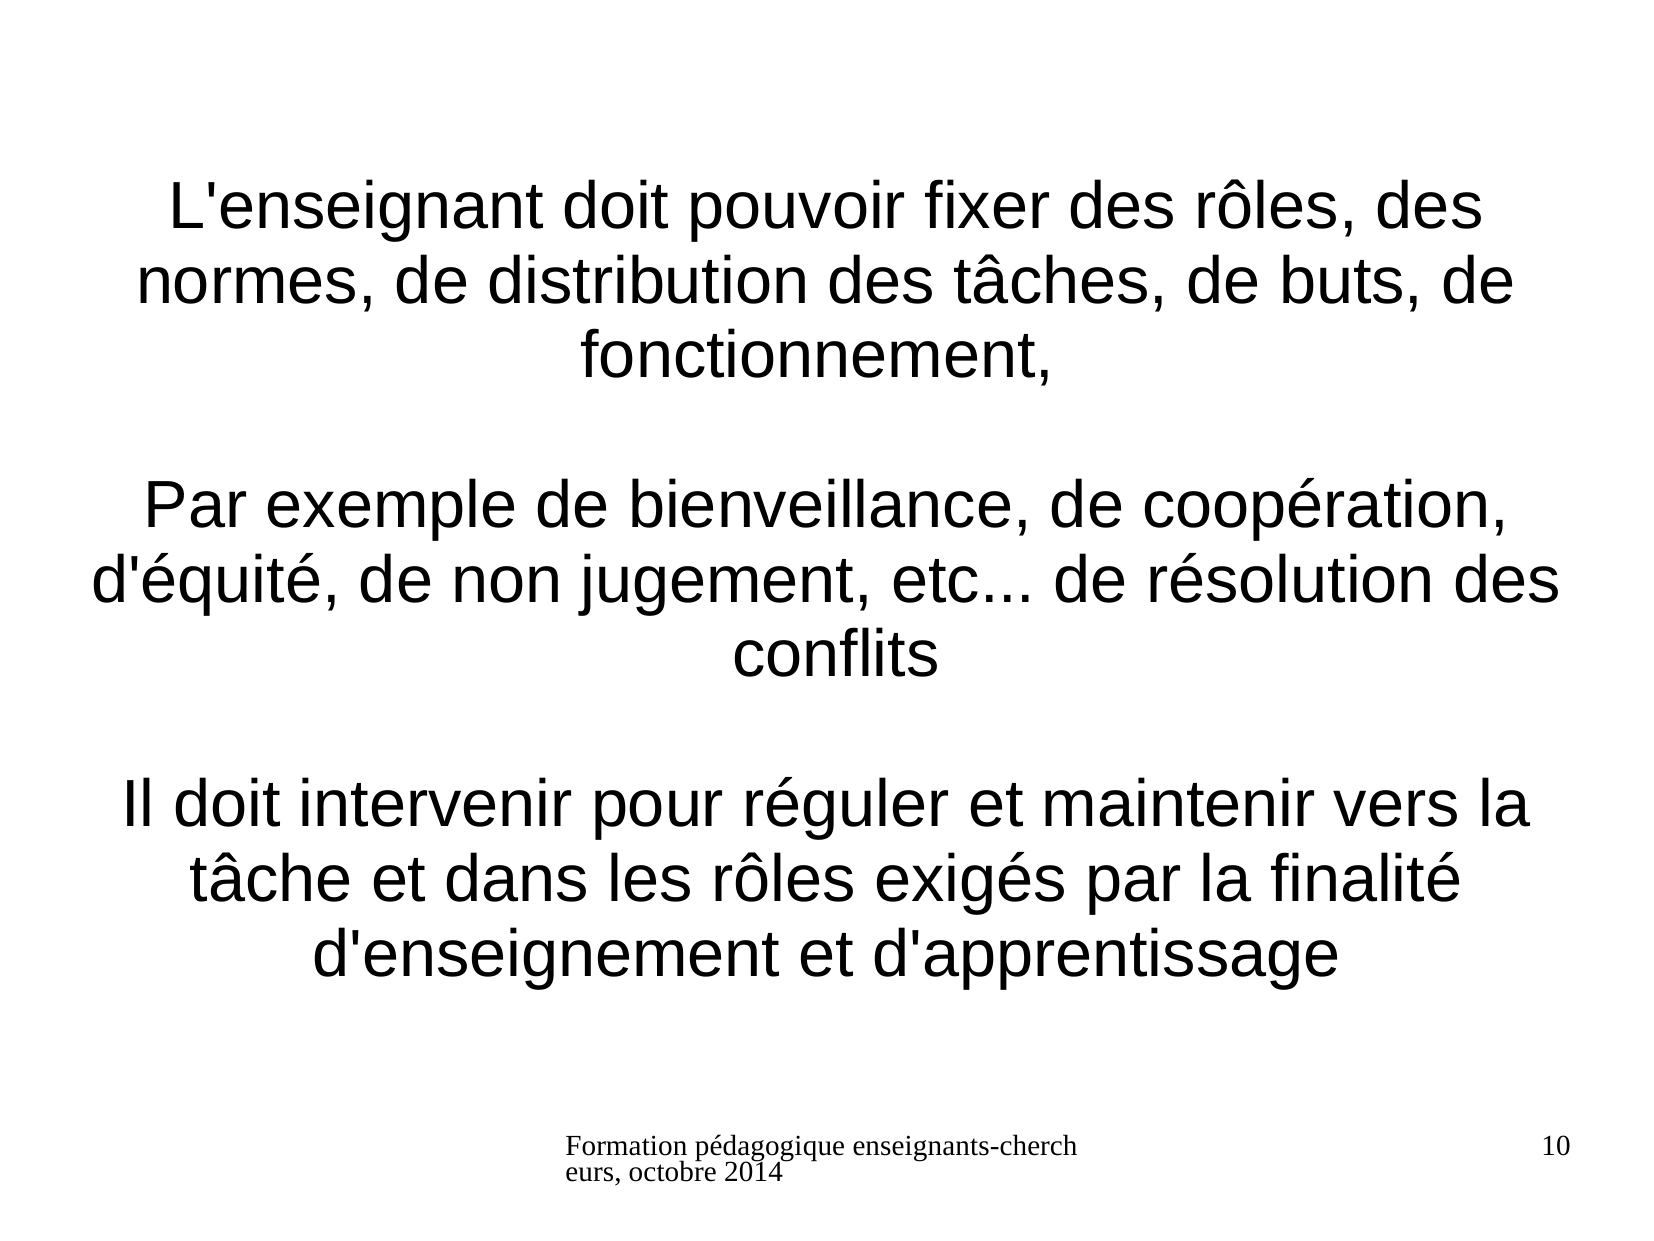

# L'enseignant doit pouvoir fixer des rôles, des normes, de distribution des tâches, de buts, de fonctionnement,
Par exemple de bienveillance, de coopération, d'équité, de non jugement, etc... de résolution des conflits
Il doit intervenir pour réguler et maintenir vers la tâche et dans les rôles exigés par la finalité d'enseignement et d'apprentissage
Formation pédagogique enseignants-chercheurs, octobre 2014
10